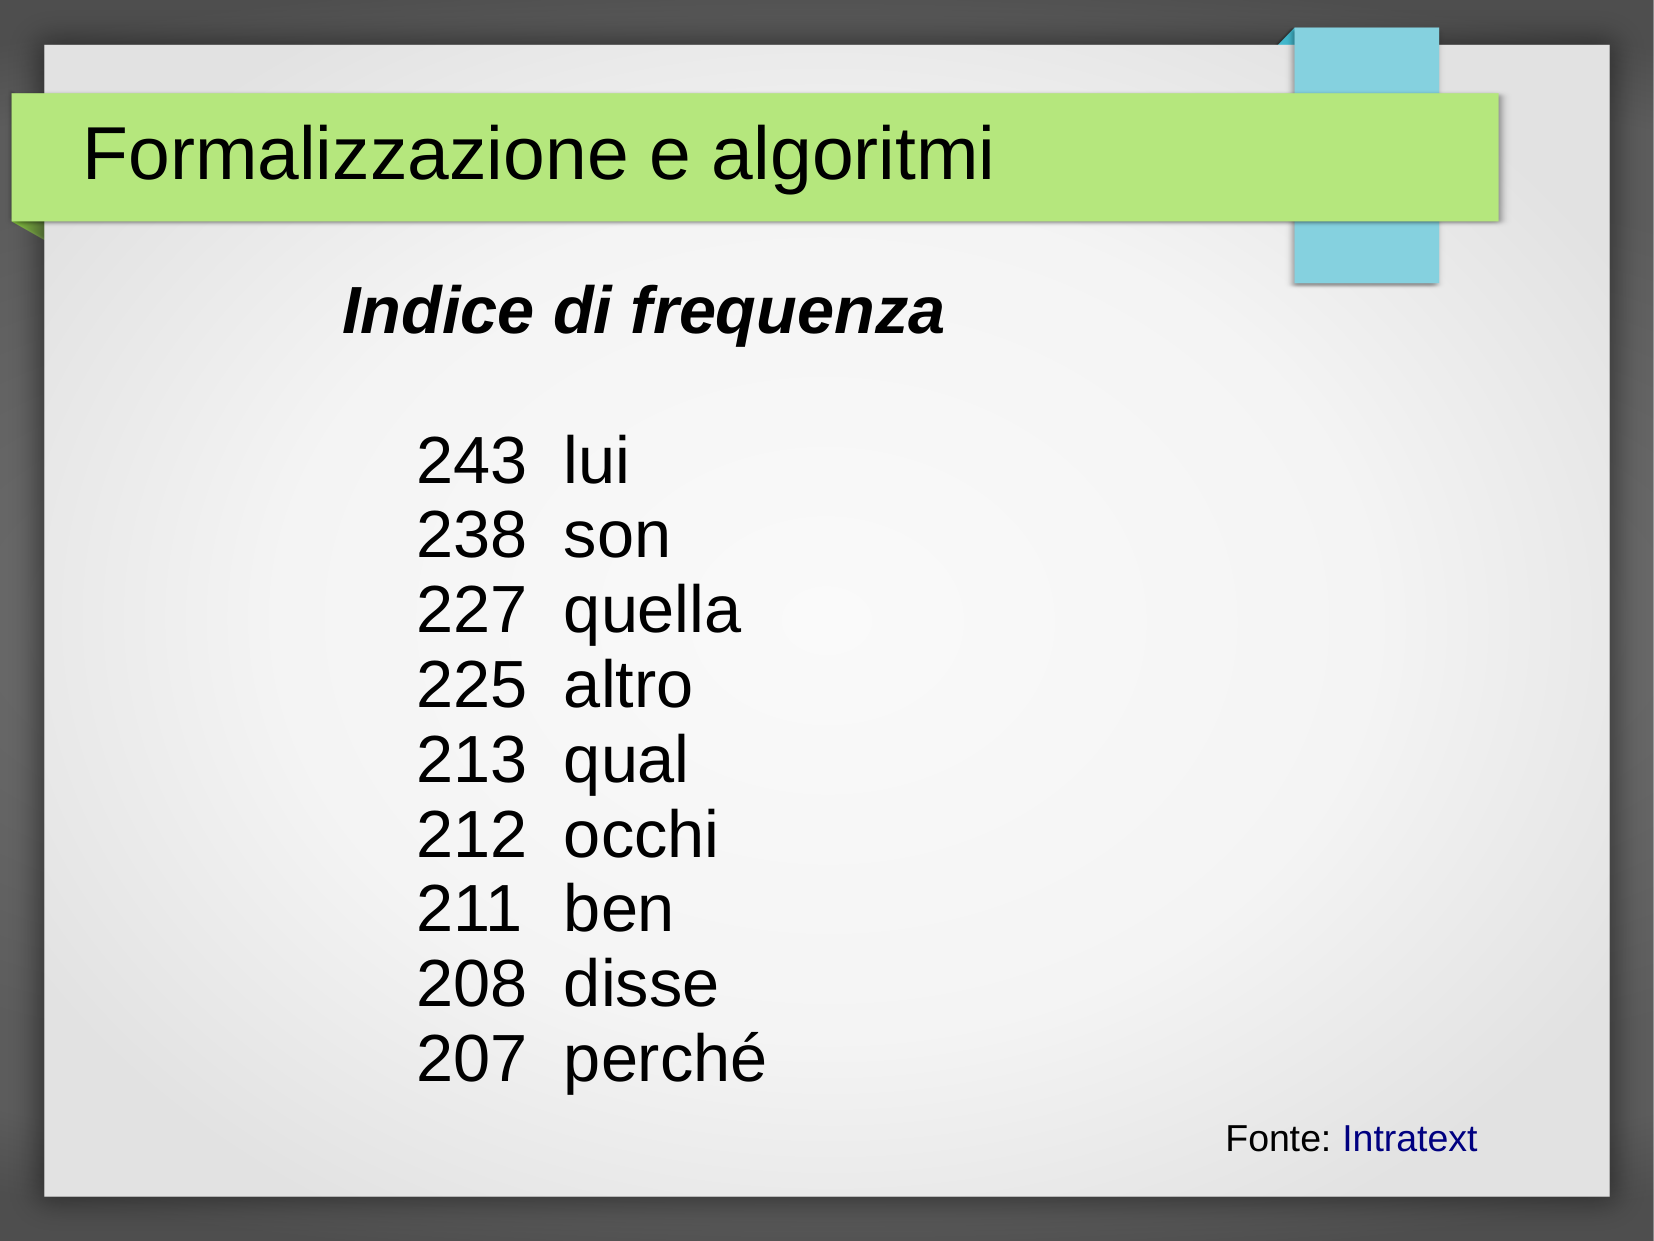

# Formalizzazione e algoritmi
Indice di frequenza
	243	lui
	238	son
	227	quella
	225	altro
	213	qual
	212	occhi
	211	ben
	208	disse
	207	perché
Fonte: Intratext